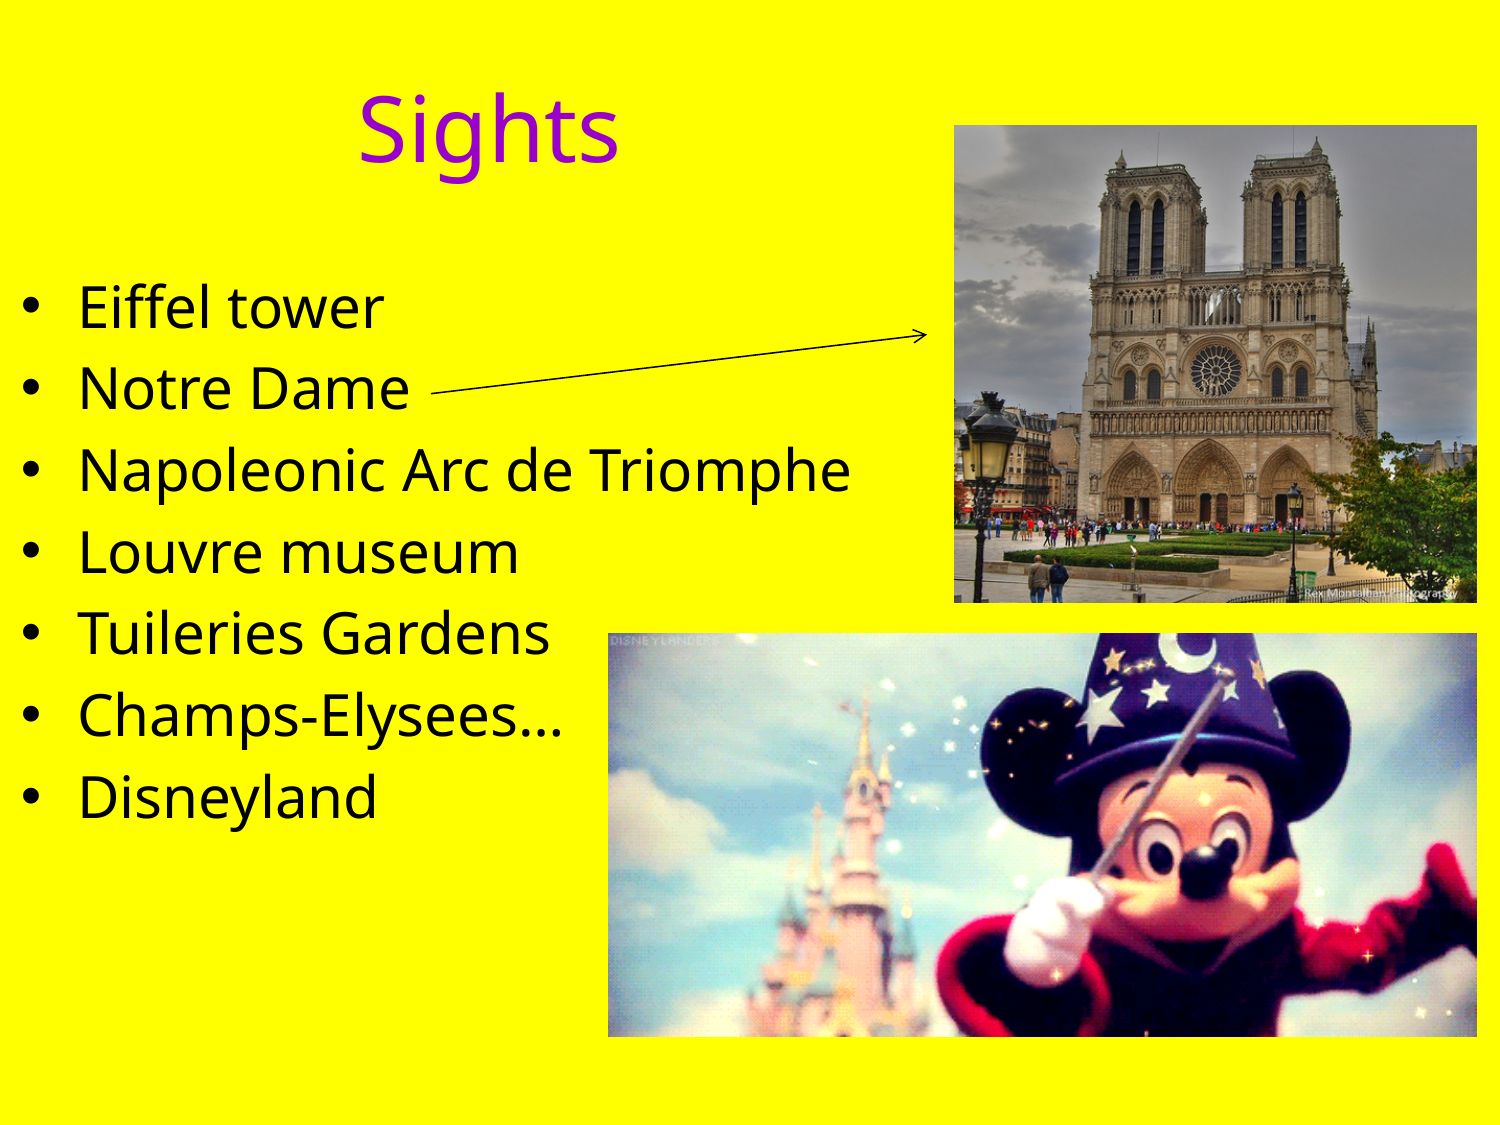

# Sights
Eiffel tower
Notre Dame
Napoleonic Arc de Triomphe
Louvre museum
Tuileries Gardens
Champs-Elysees…
Disneyland